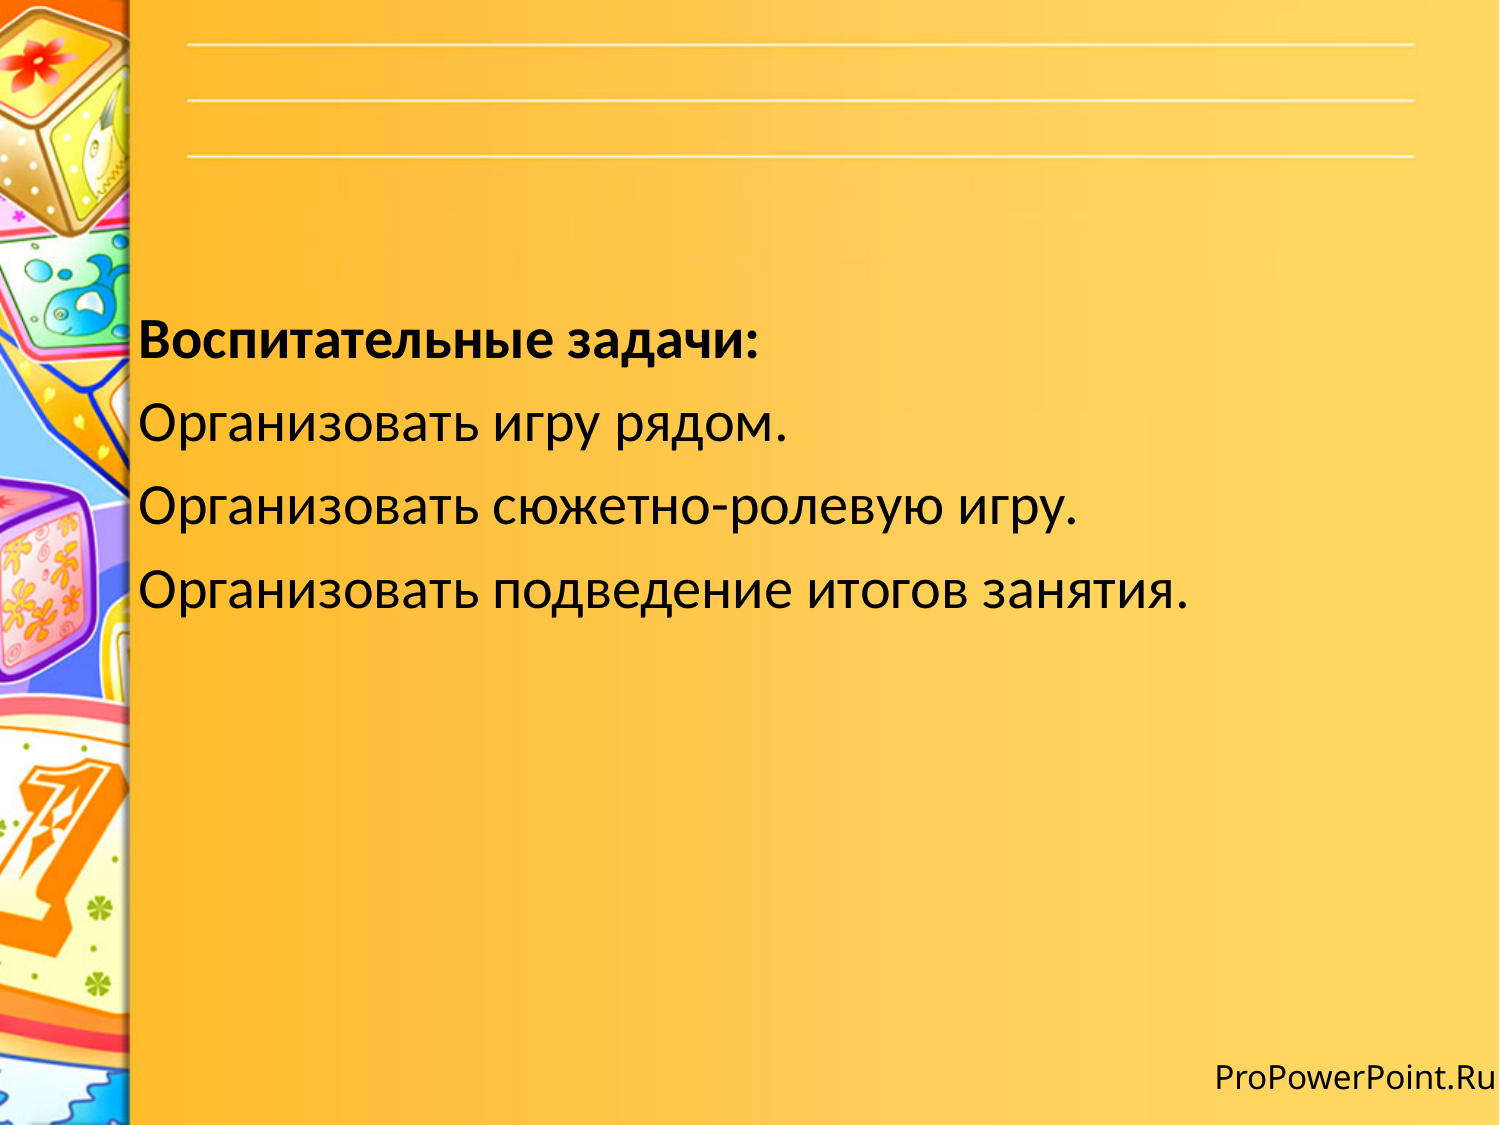

Воспитательные задачи:
Организовать игру рядом.
Организовать сюжетно-ролевую игру.
Организовать подведение итогов занятия.
#